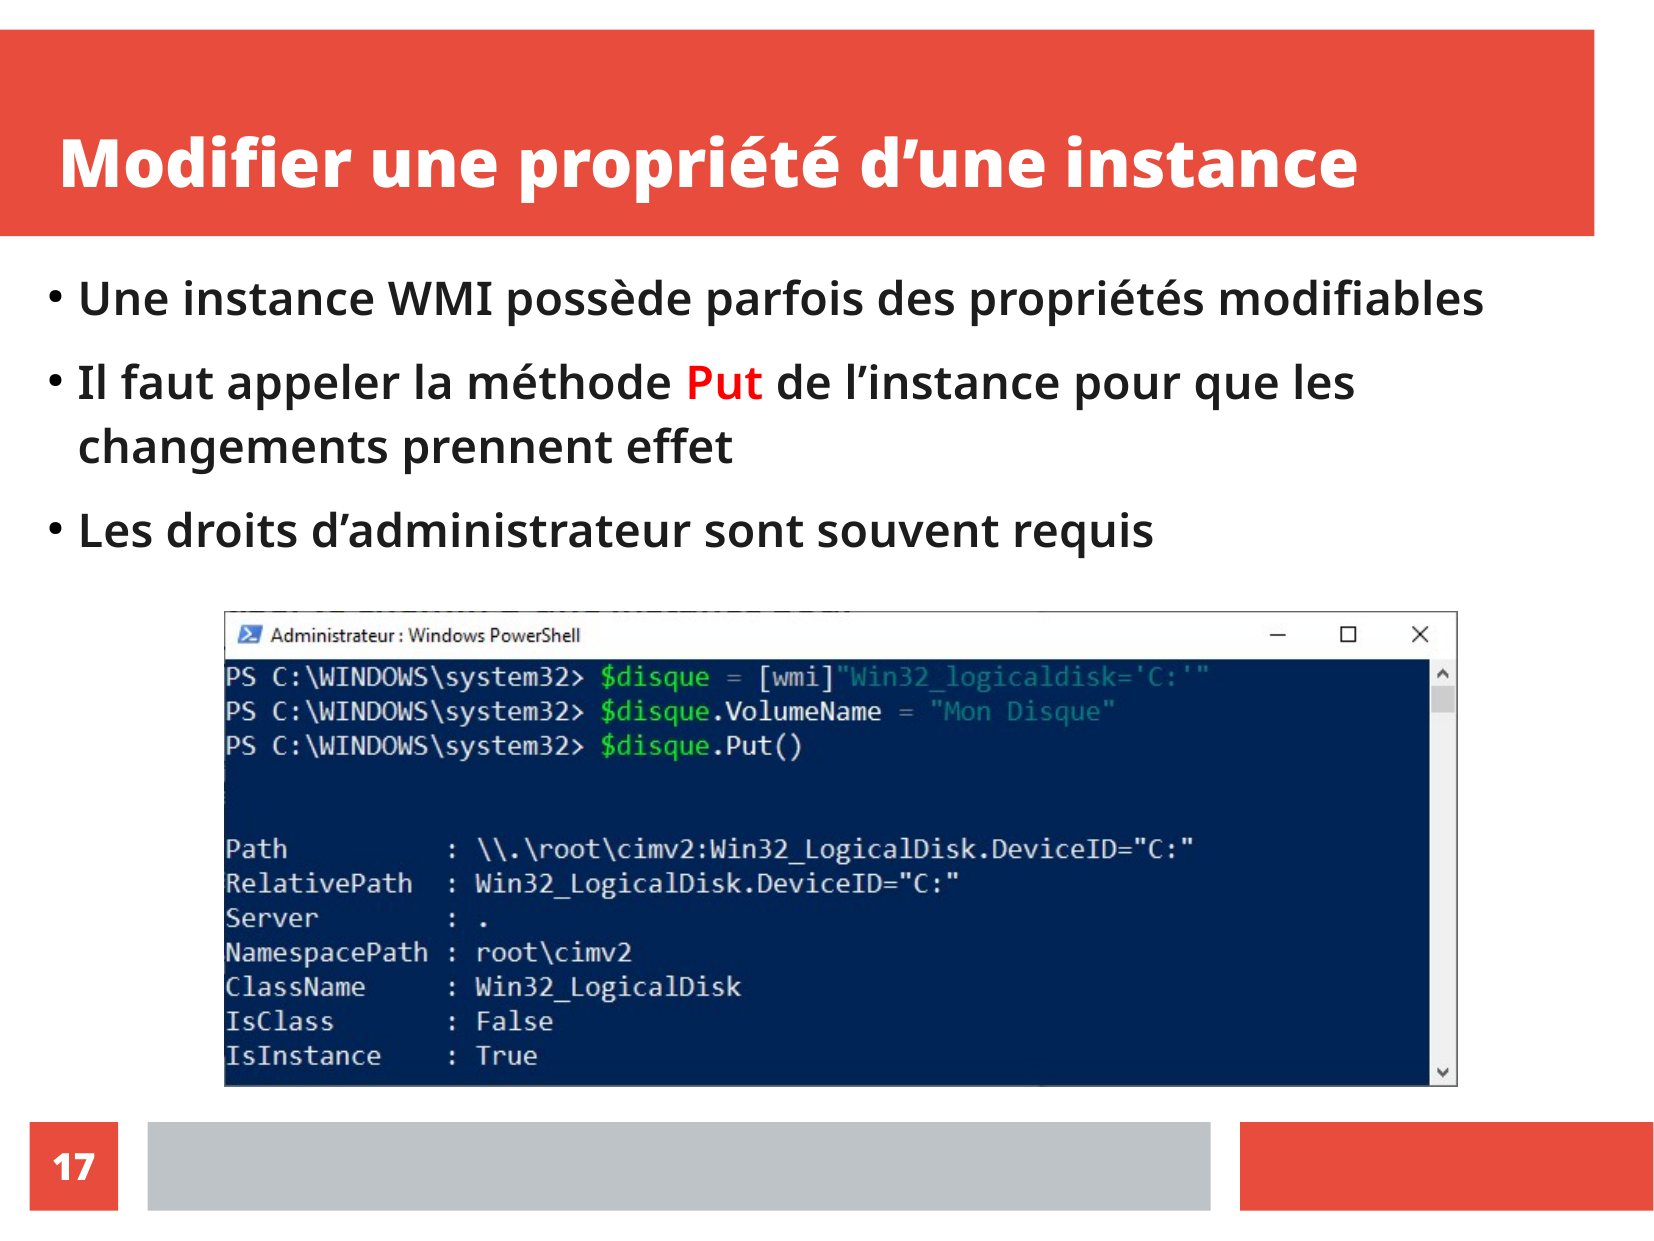

# Modifier une propriété d’une instance
Une instance WMI possède parfois des propriétés modifiables
Il faut appeler la méthode Put de l’instance pour que les changements prennent effet
Les droits d’administrateur sont souvent requis
17